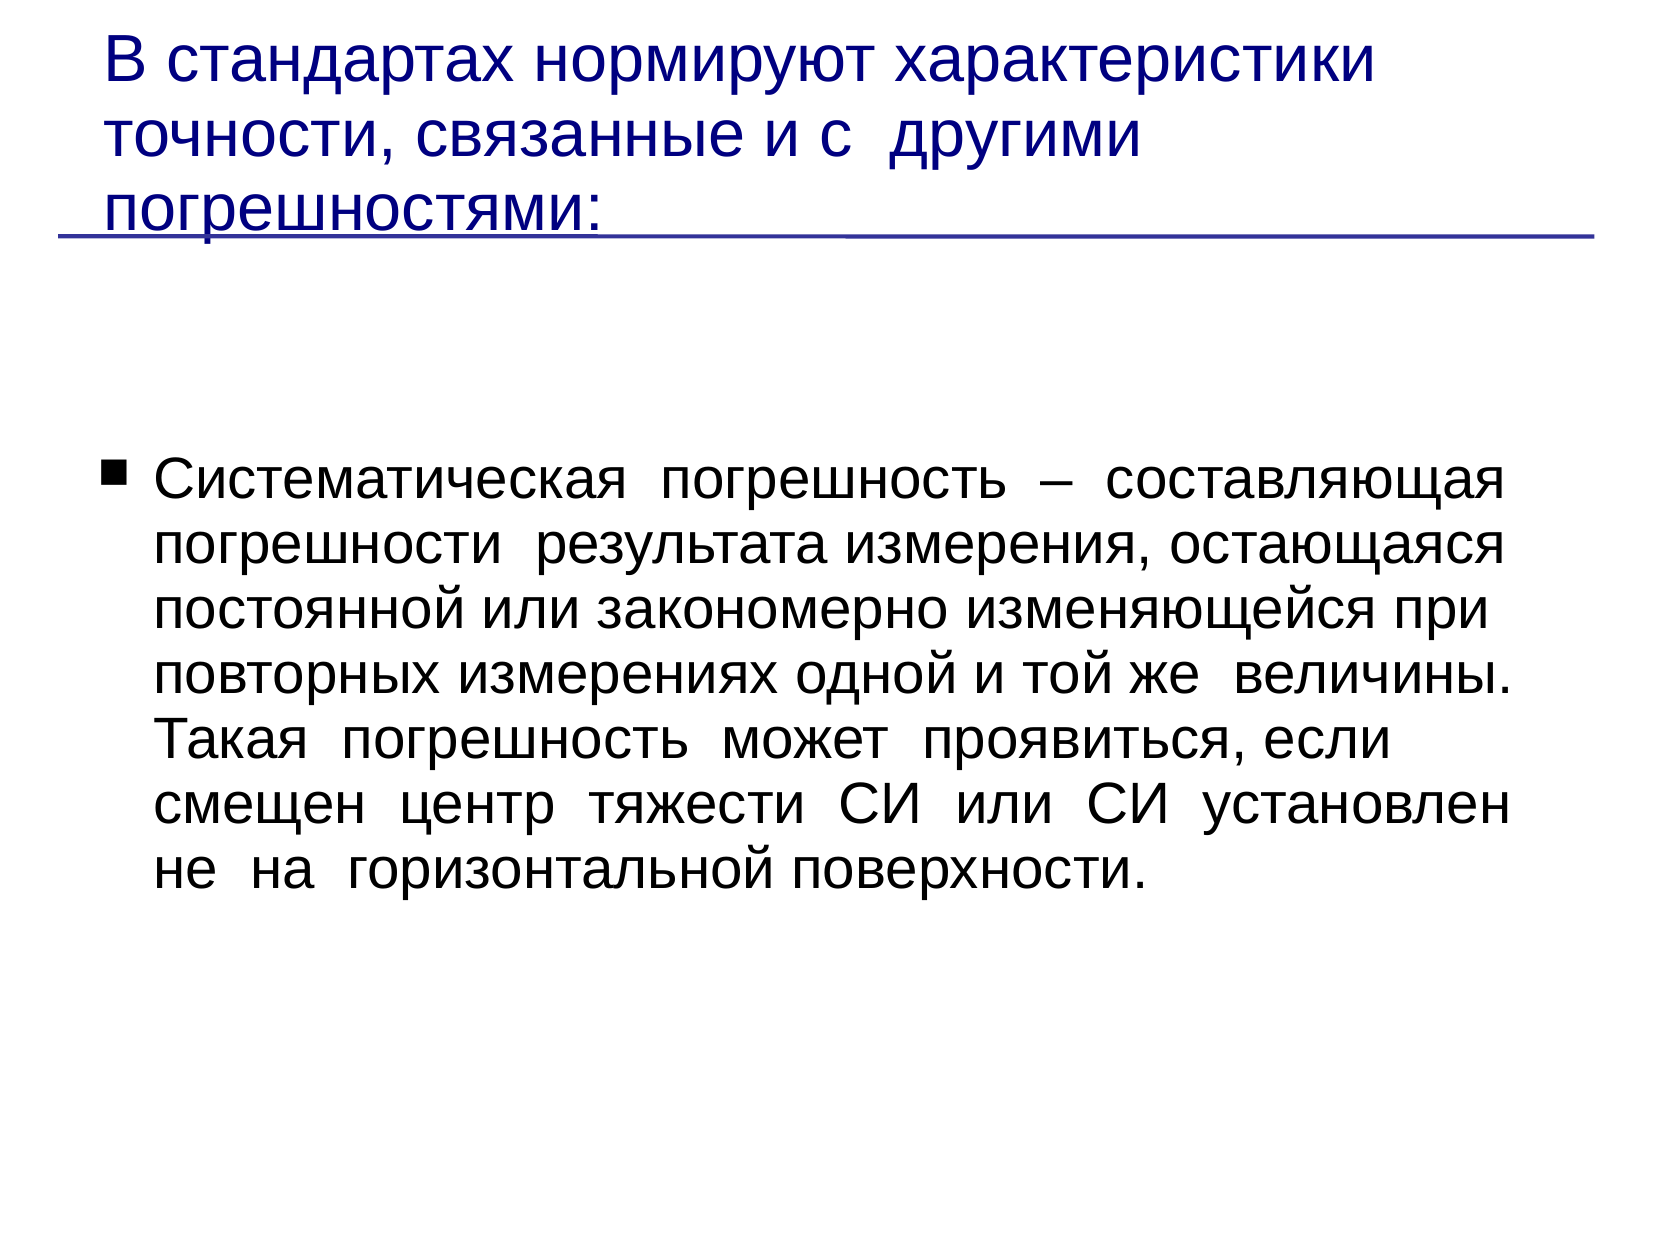

# В стандартах нормируют характеристики точности, связанные и с другими погрешностями:
Систематическая погрешность – составляющая погрешности результата измерения, остающаяся постоянной или закономерно изменяющейся при повторных измерениях одной и той же величины. Такая погрешность может проявиться, если смещен центр тяжести СИ или СИ установлен не на горизонтальной поверхности.